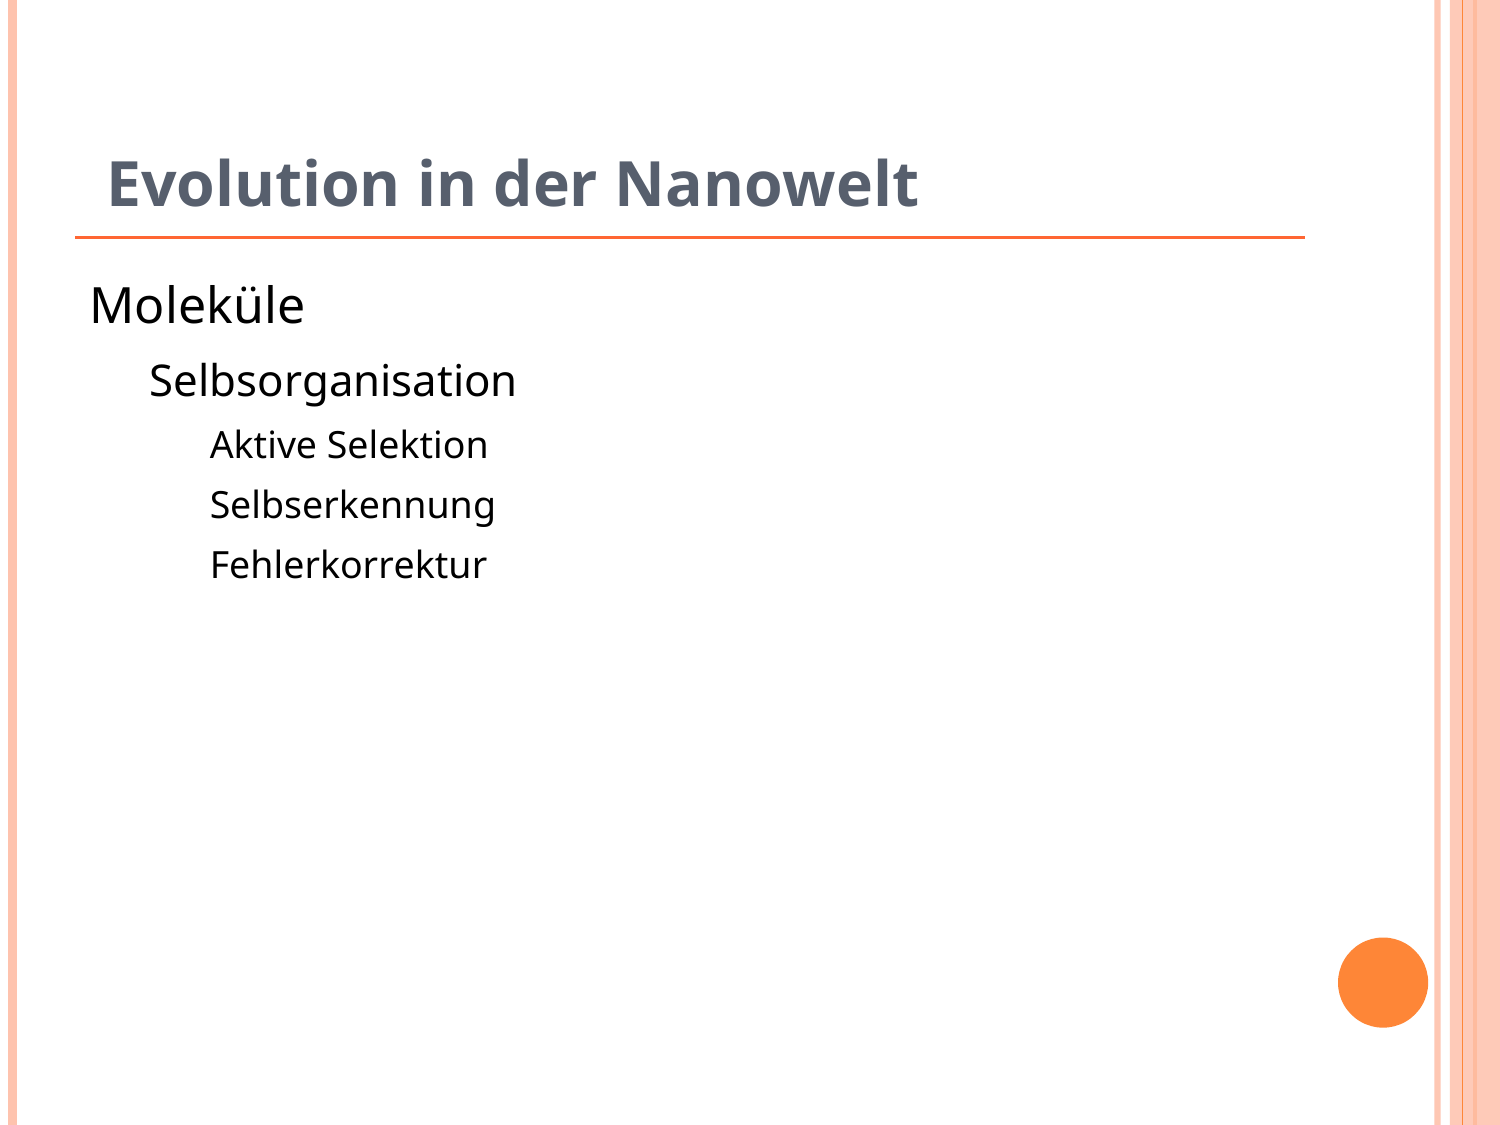

# Evolution in der Nanowelt
Moleküle
Selbsorganisation
Aktive Selektion
Selbserkennung
Fehlerkorrektur